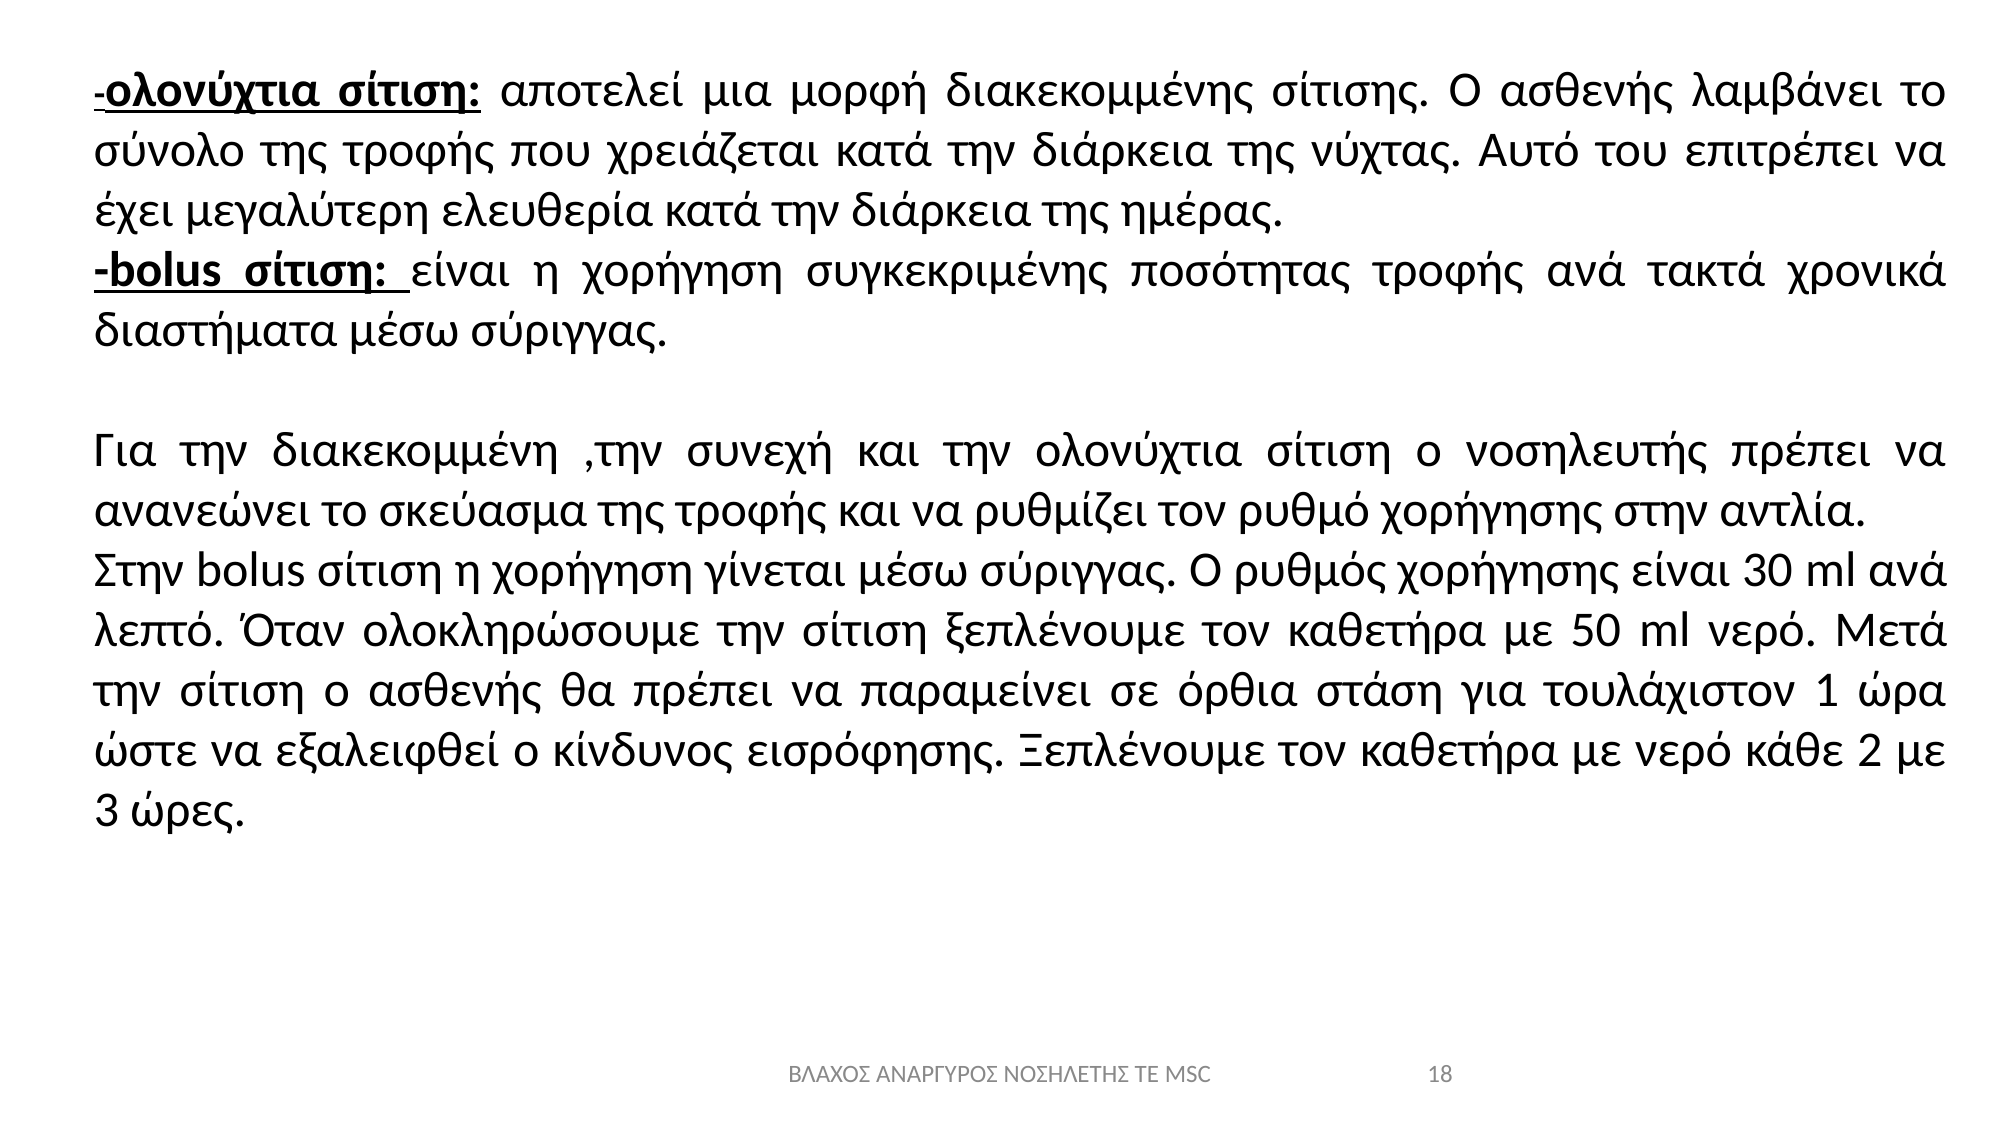

-ολονύχτια σίτιση: αποτελεί μια μορφή διακεκομμένης σίτισης. Ο ασθενής λαμβάνει το σύνολο της τροφής που χρειάζεται κατά την διάρκεια της νύχτας. Αυτό του επιτρέπει να έχει μεγαλύτερη ελευθερία κατά την διάρκεια της ημέρας.
-bolus σίτιση: είναι η χορήγηση συγκεκριμένης ποσότητας τροφής ανά τακτά χρονικά διαστήματα μέσω σύριγγας.
Για την διακεκομμένη ,την συνεχή και την ολονύχτια σίτιση ο νοσηλευτής πρέπει να ανανεώνει το σκεύασμα της τροφής και να ρυθμίζει τον ρυθμό χορήγησης στην αντλία.
Στην bolus σίτιση η χορήγηση γίνεται μέσω σύριγγας. Ο ρυθμός χορήγησης είναι 30 ml ανά λεπτό. Όταν ολοκληρώσουμε την σίτιση ξεπλένουμε τον καθετήρα με 50 ml νερό. Μετά την σίτιση ο ασθενής θα πρέπει να παραμείνει σε όρθια στάση για τουλάχιστον 1 ώρα ώστε να εξαλειφθεί ο κίνδυνος εισρόφησης. Ξεπλένουμε τον καθετήρα με νερό κάθε 2 με 3 ώρες.
ΒΛΑΧΟΣ ΑΝΑΡΓΥΡΟΣ ΝΟΣΗΛΕΤΗΣ ΤΕ MSC